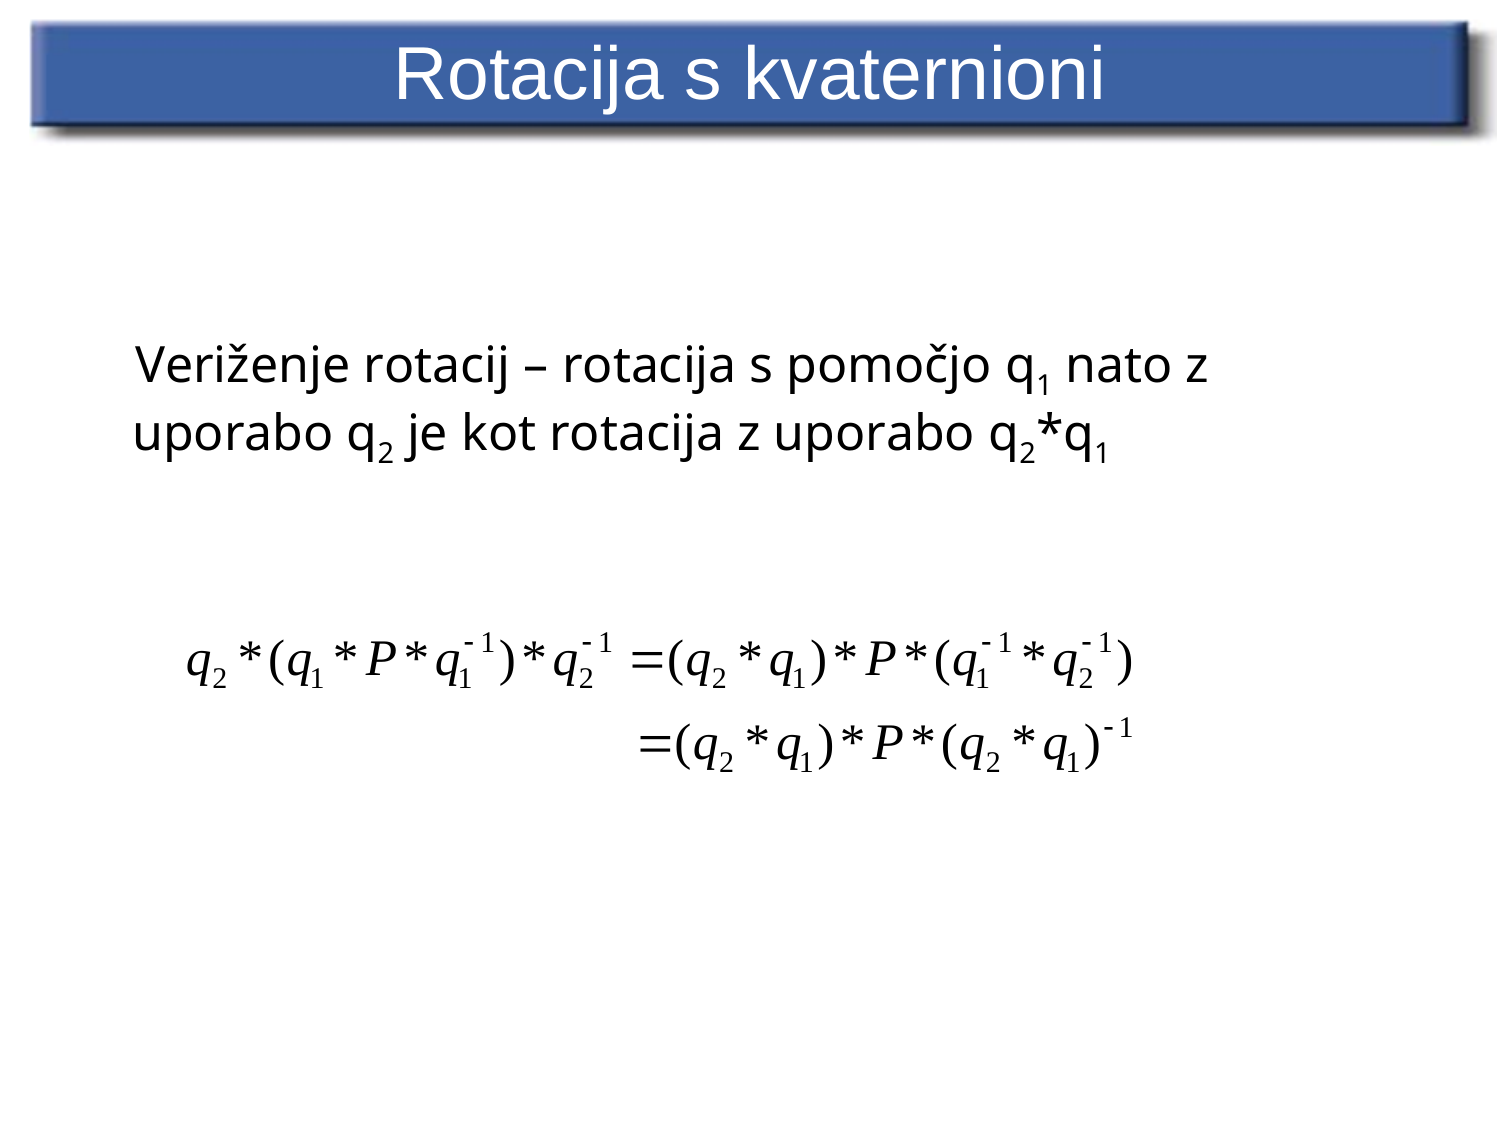

# Rotacija s kvaternioni
Veriženje rotacij – rotacija s pomočjo q1 nato z uporabo q2 je kot rotacija z uporabo q2*q1